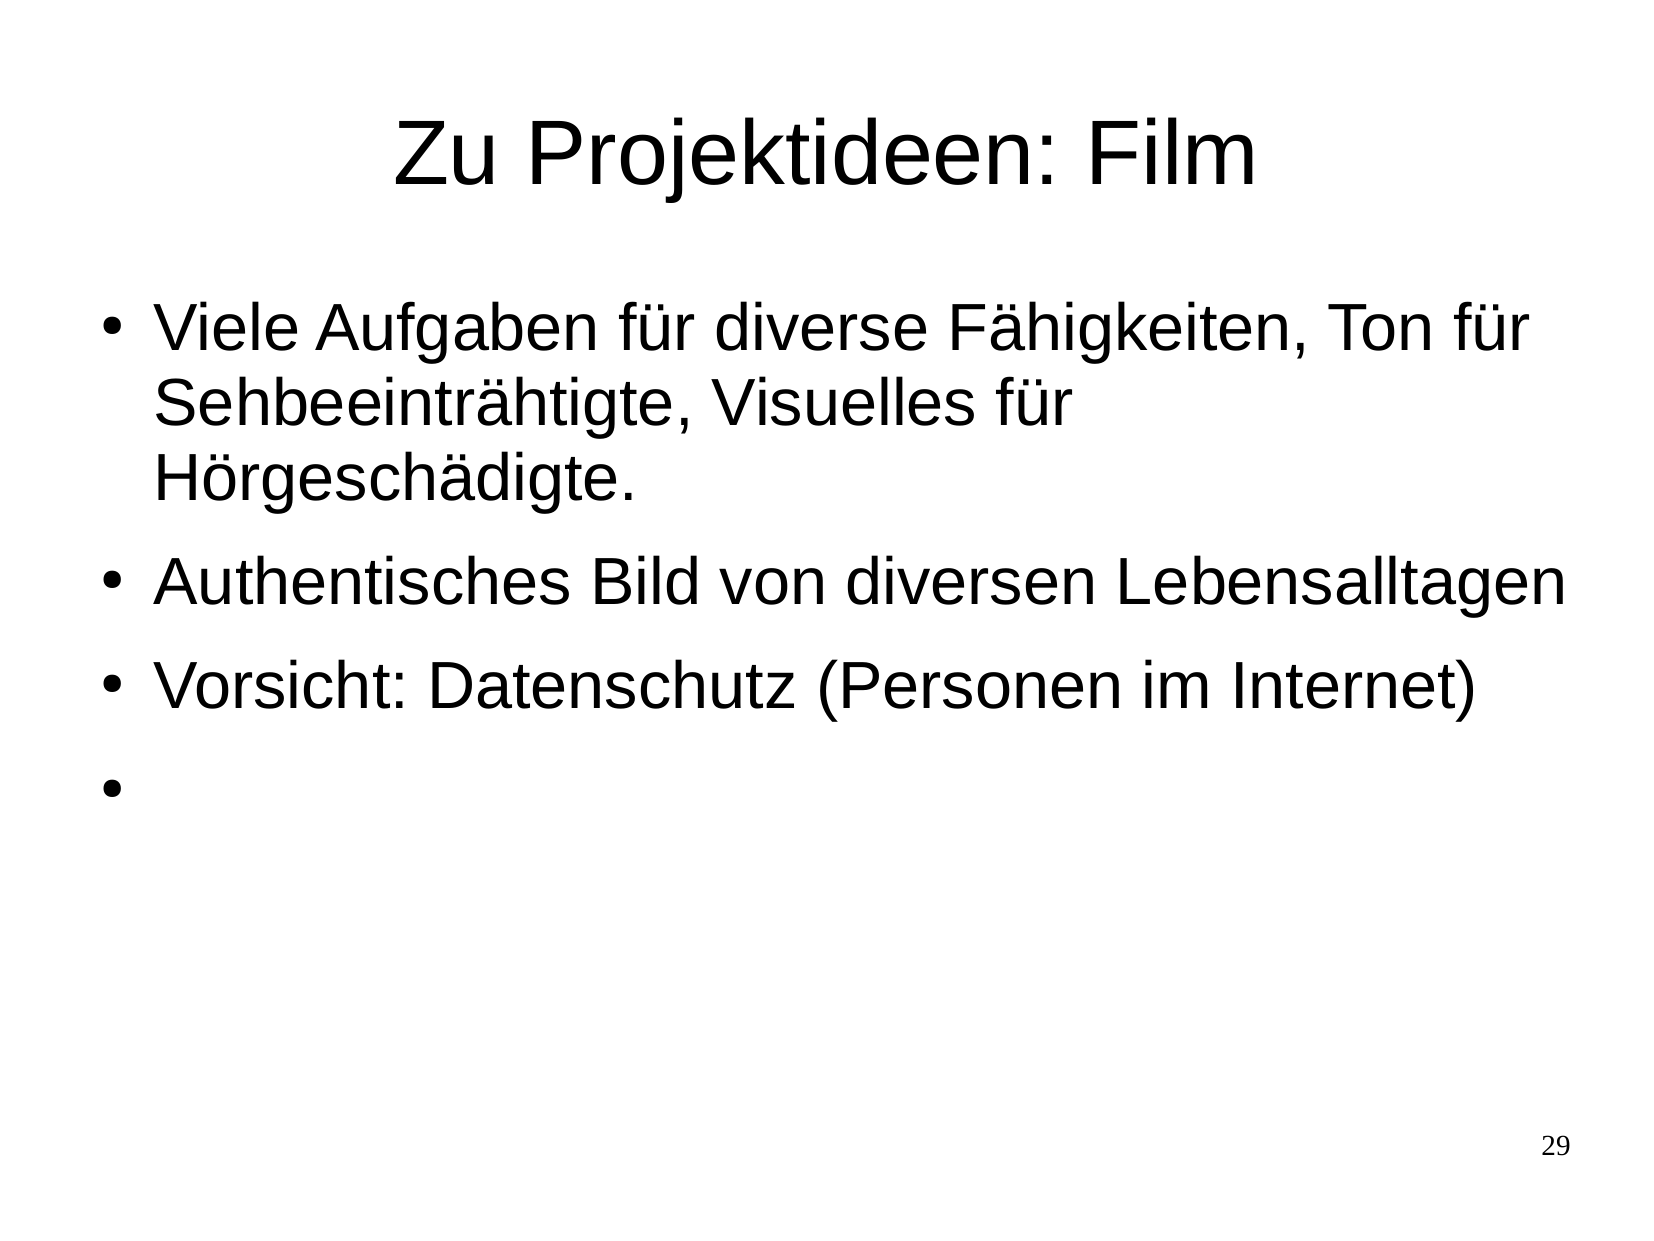

# Zu Projektideen: Film
Viele Aufgaben für diverse Fähigkeiten, Ton für Sehbeeinträhtigte, Visuelles für Hörgeschädigte.
Authentisches Bild von diversen Lebensalltagen
Vorsicht: Datenschutz (Personen im Internet)
29